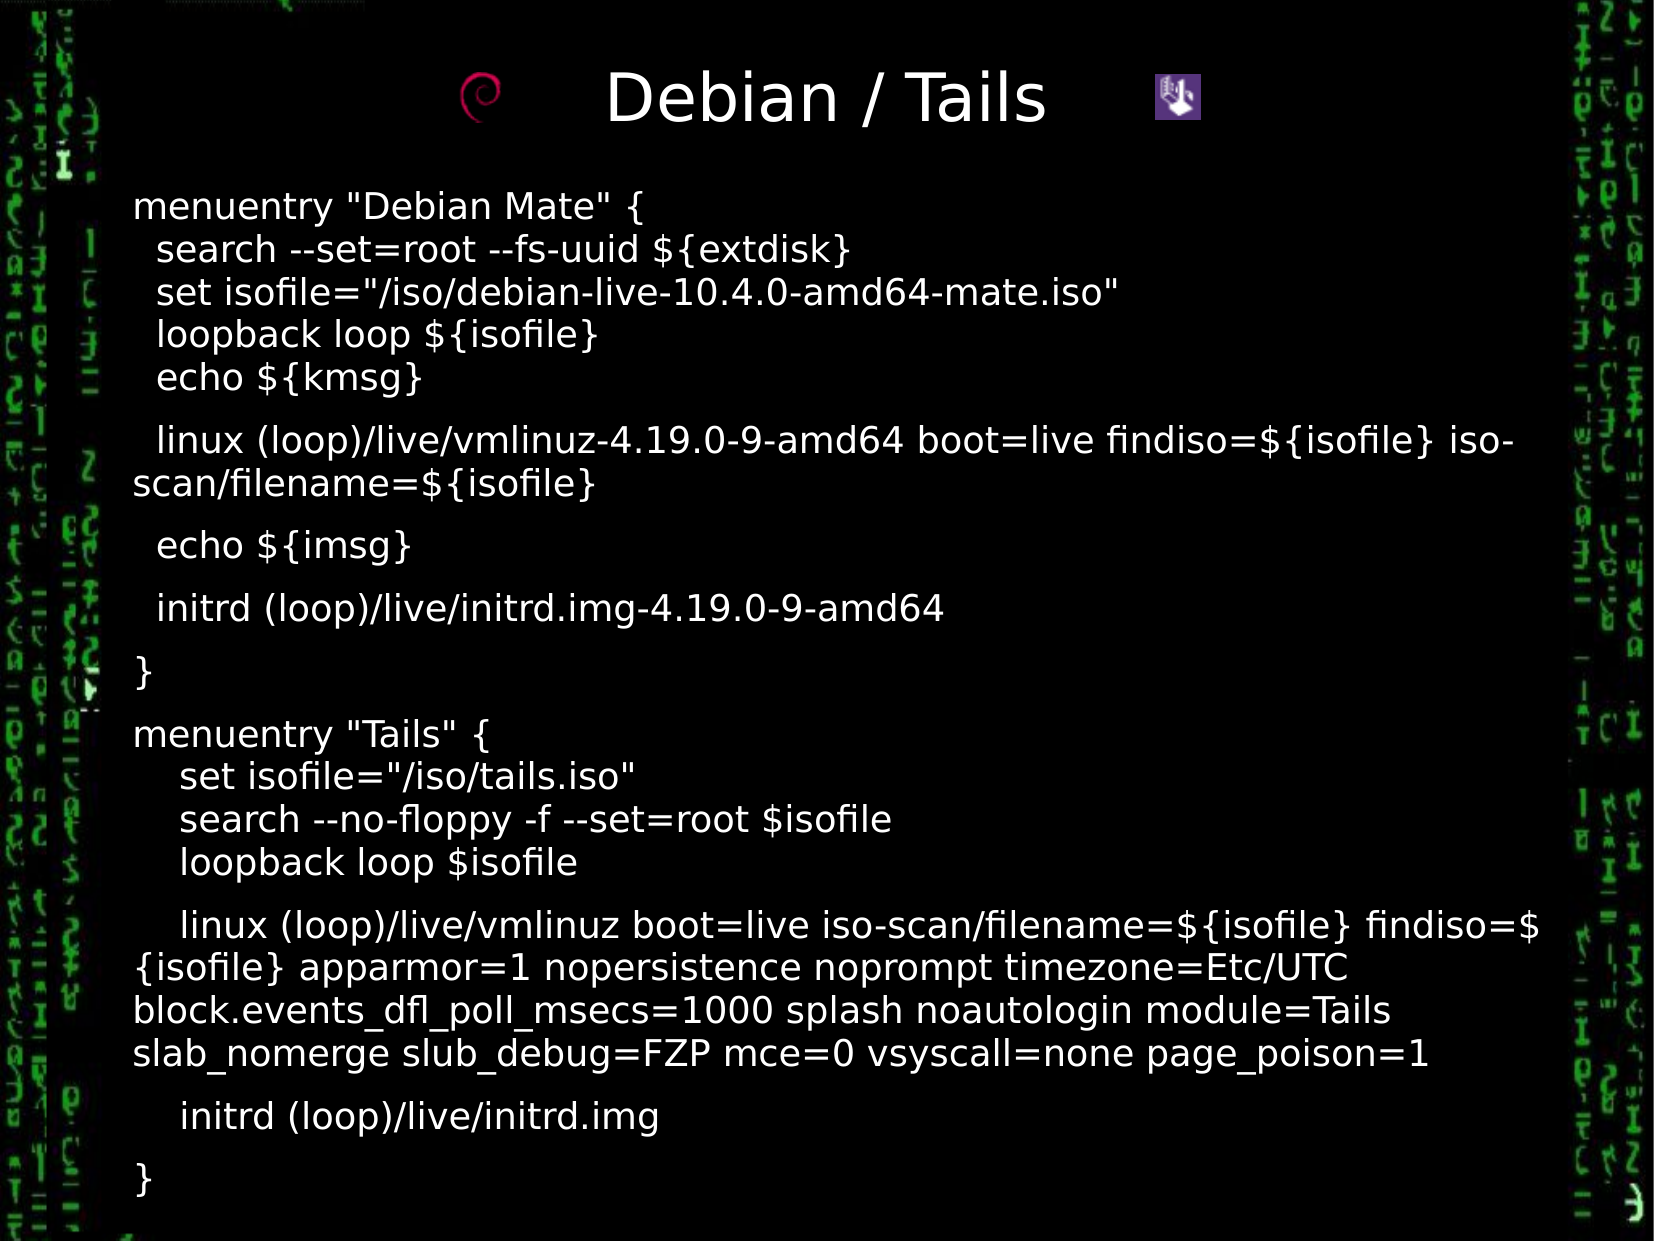

# Debian / Tails
menuentry "Debian Mate" {
 search --set=root --fs-uuid ${extdisk}
 set isofile="/iso/debian-live-10.4.0-amd64-mate.iso"
 loopback loop ${isofile}
 echo ${kmsg}
 linux (loop)/live/vmlinuz-4.19.0-9-amd64 boot=live findiso=${isofile} iso-scan/filename=${isofile}
 echo ${imsg}
 initrd (loop)/live/initrd.img-4.19.0-9-amd64
}
menuentry "Tails" {
 set isofile="/iso/tails.iso"
 search --no-floppy -f --set=root $isofile
 loopback loop $isofile
 linux (loop)/live/vmlinuz boot=live iso-scan/filename=${isofile} findiso=${isofile} apparmor=1 nopersistence noprompt timezone=Etc/UTC block.events_dfl_poll_msecs=1000 splash noautologin module=Tails slab_nomerge slub_debug=FZP mce=0 vsyscall=none page_poison=1
 initrd (loop)/live/initrd.img
}